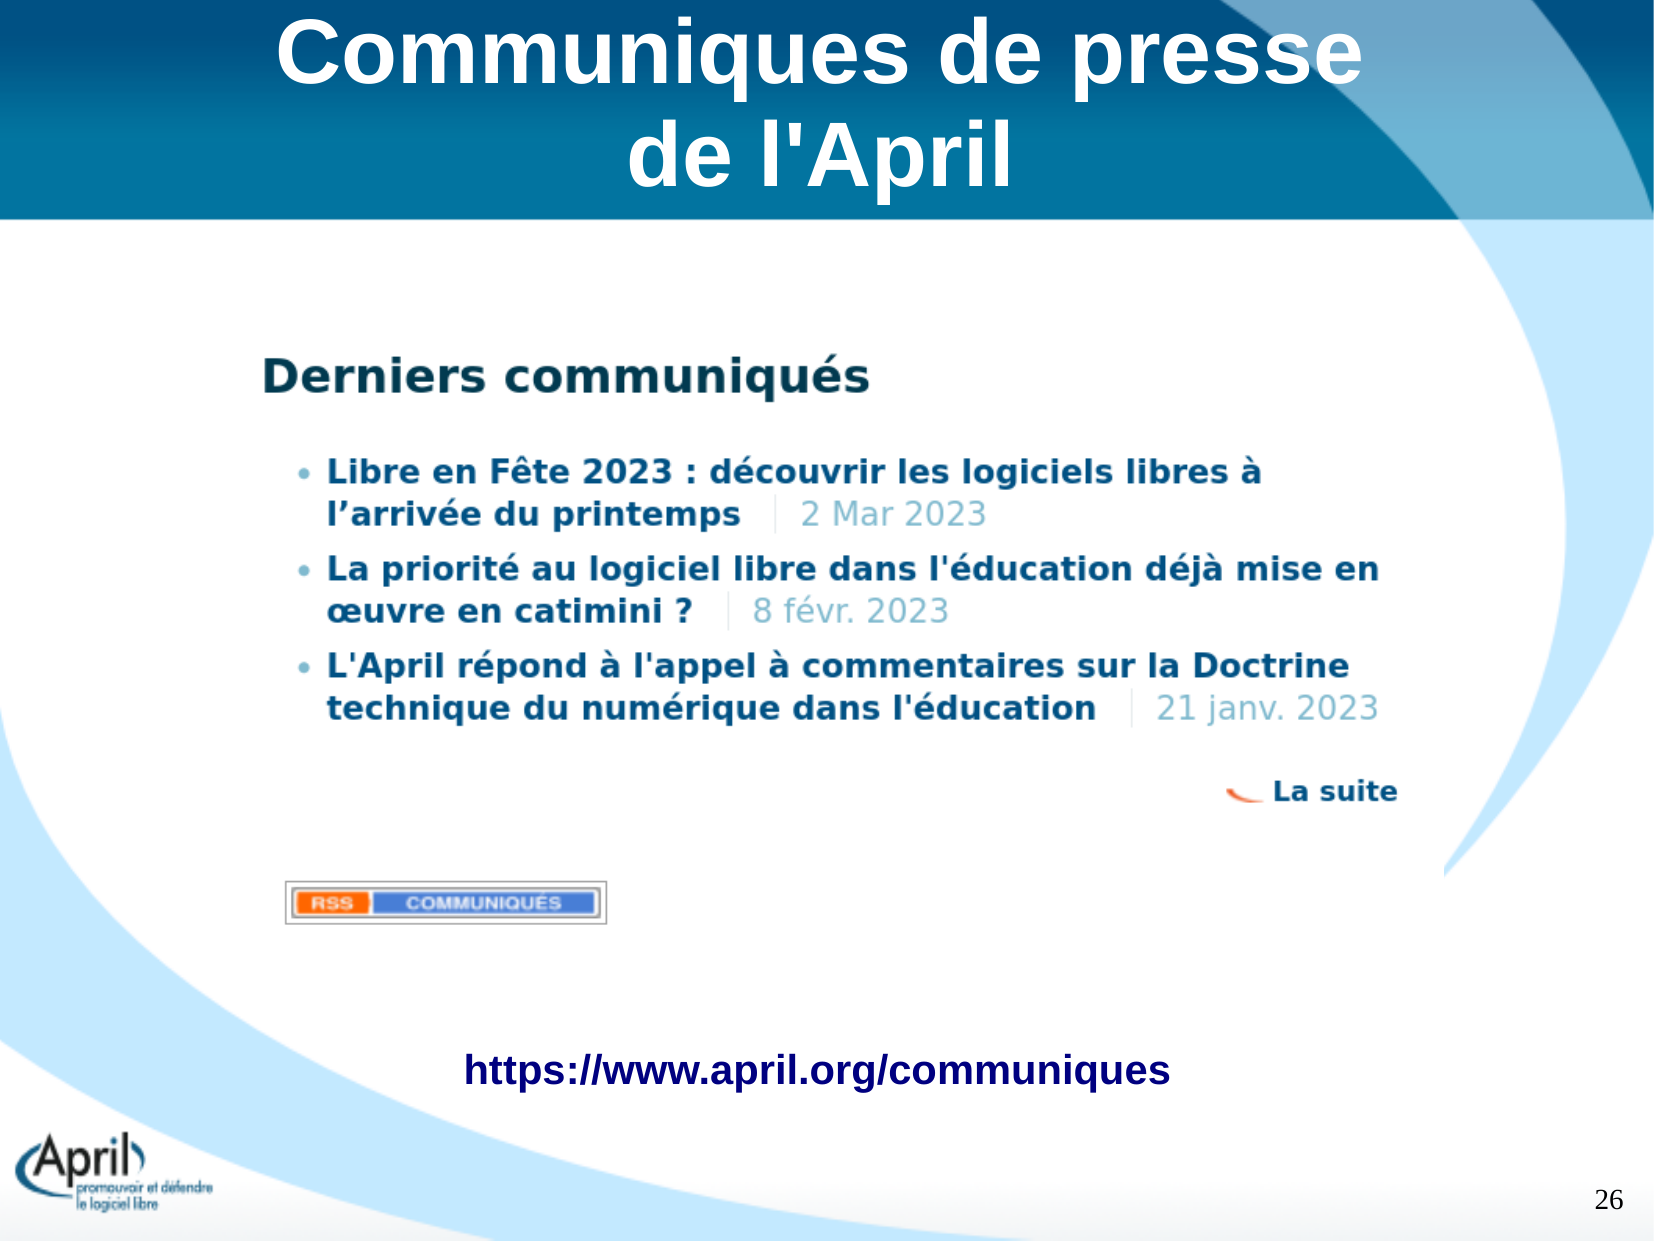

# Communiques de presse de l'April
https://www.april.org/communiques
26